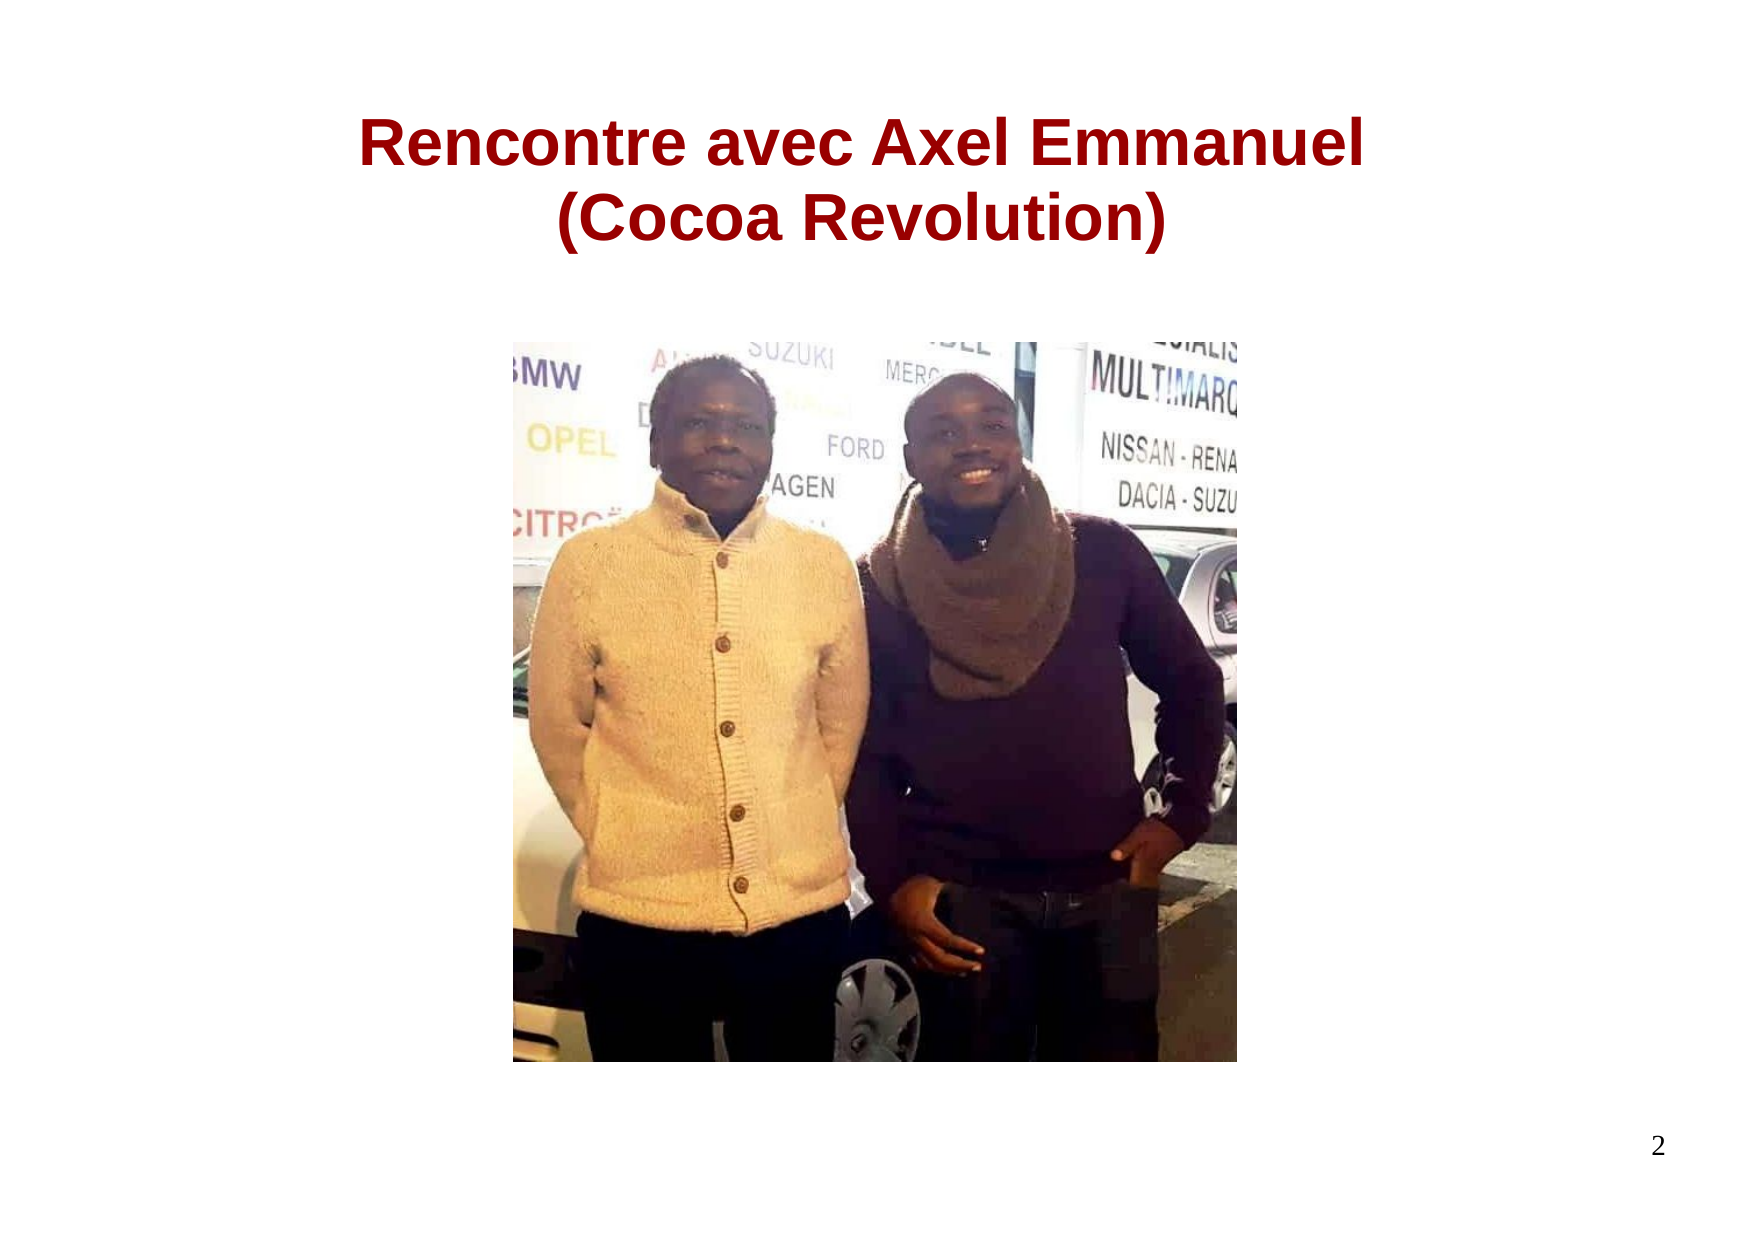

# Rencontre avec Axel Emmanuel (Cocoa Revolution)
2